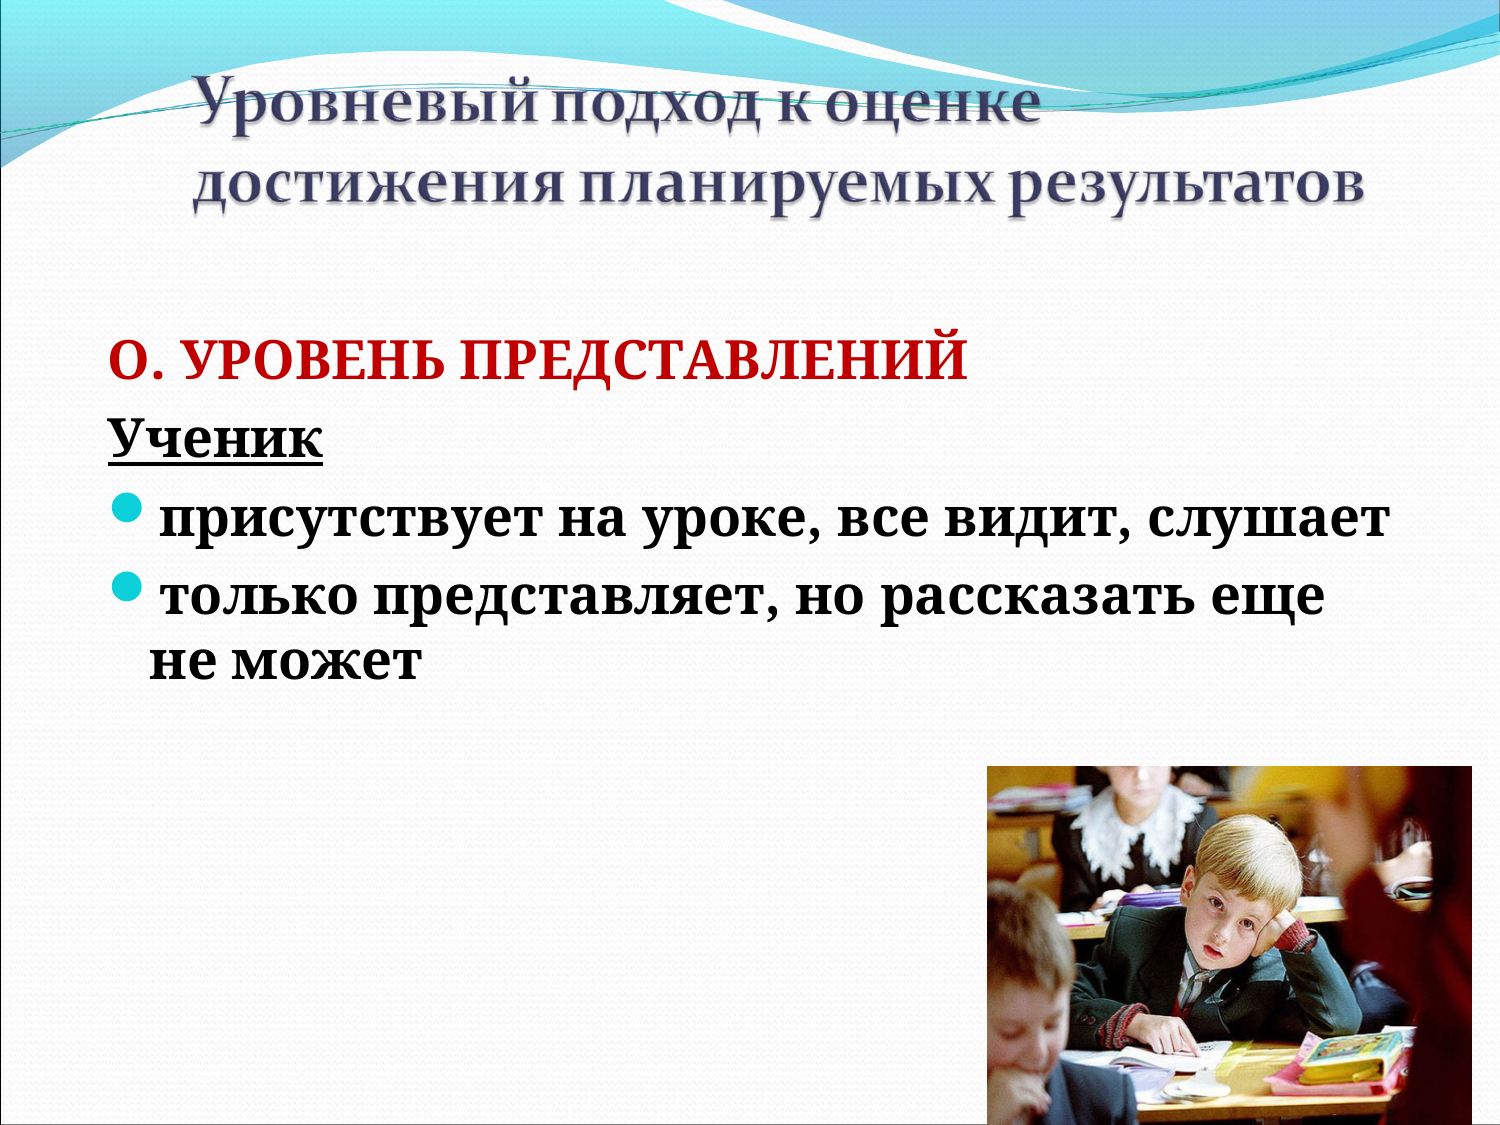

# O. УРОВЕНЬ ПРЕДСТАВЛЕНИЙ
Ученик
присутствует на уроке, все видит, слушает
только представляет, но рассказать еще не может